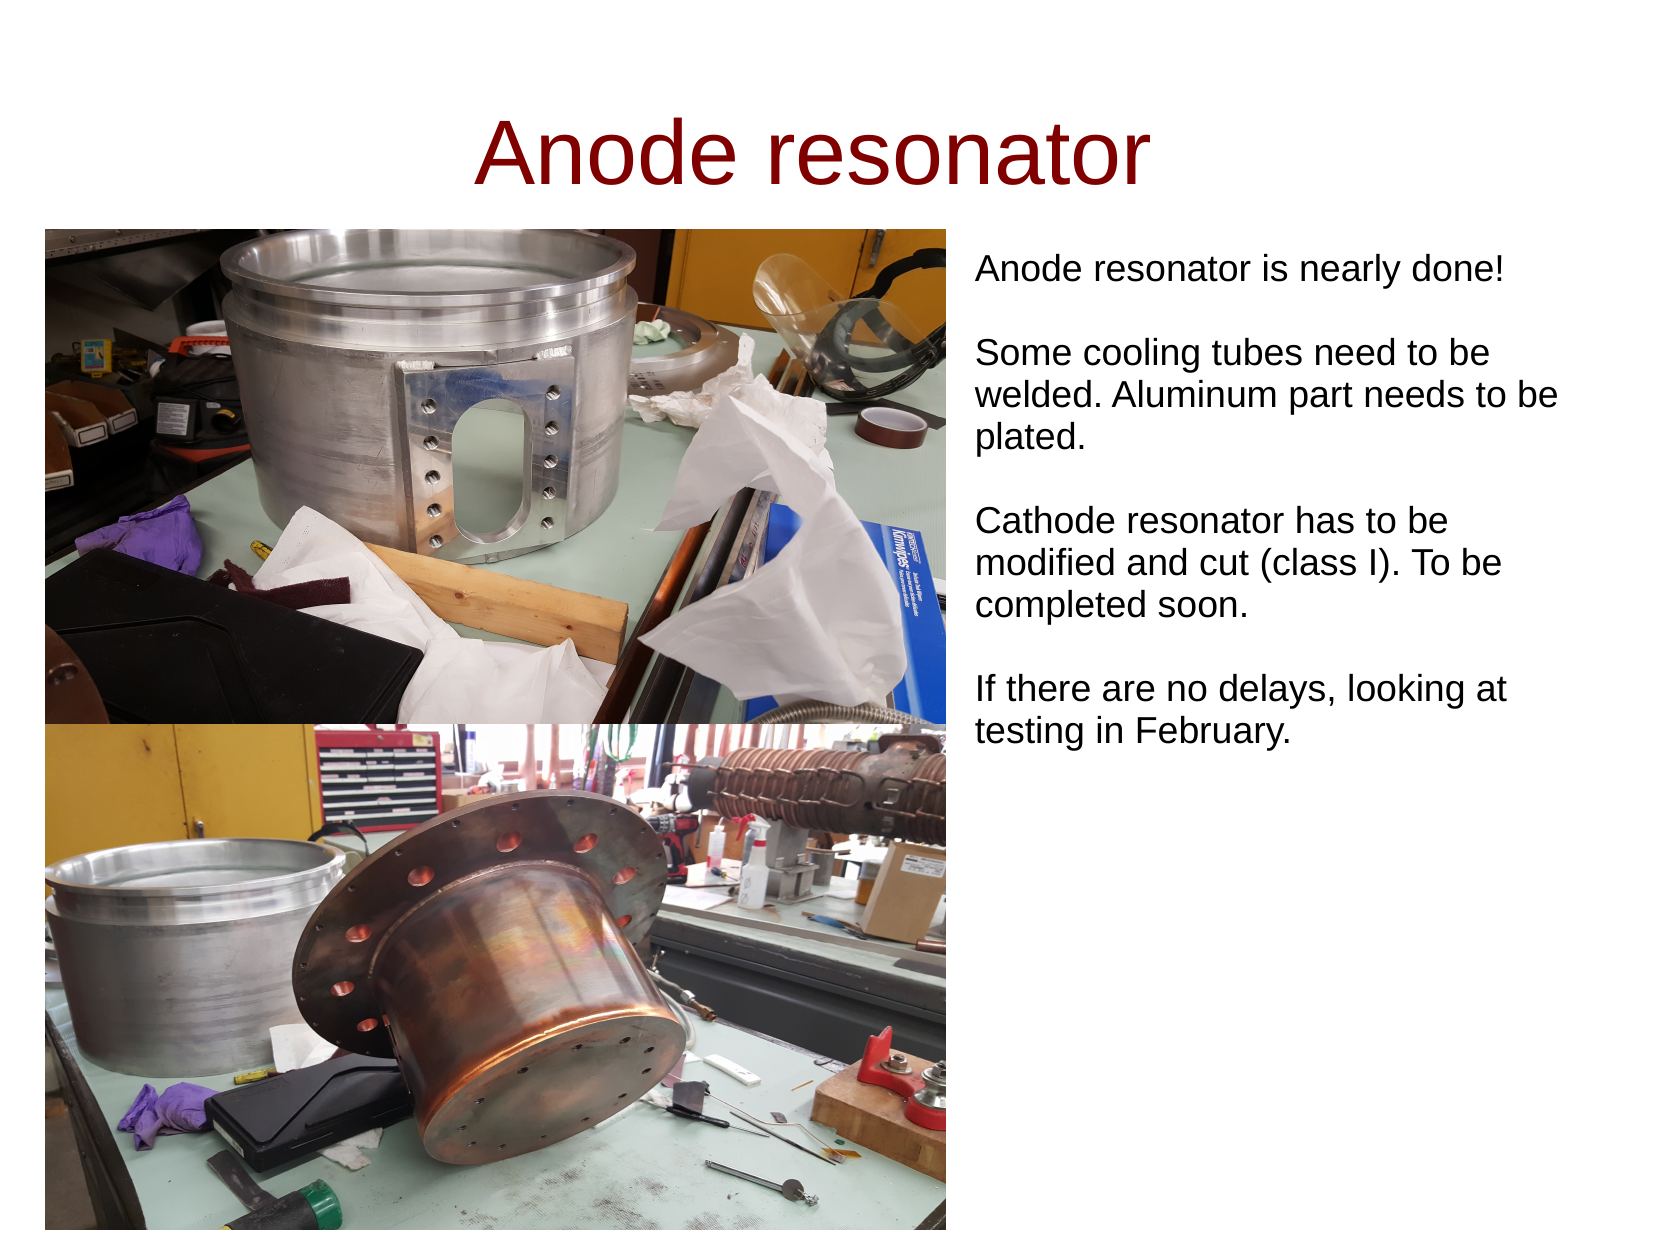

# Anode resonator
Anode resonator is nearly done!
Some cooling tubes need to be welded. Aluminum part needs to be plated.
Cathode resonator has to be modified and cut (class I). To be completed soon.
If there are no delays, looking at testing in February.